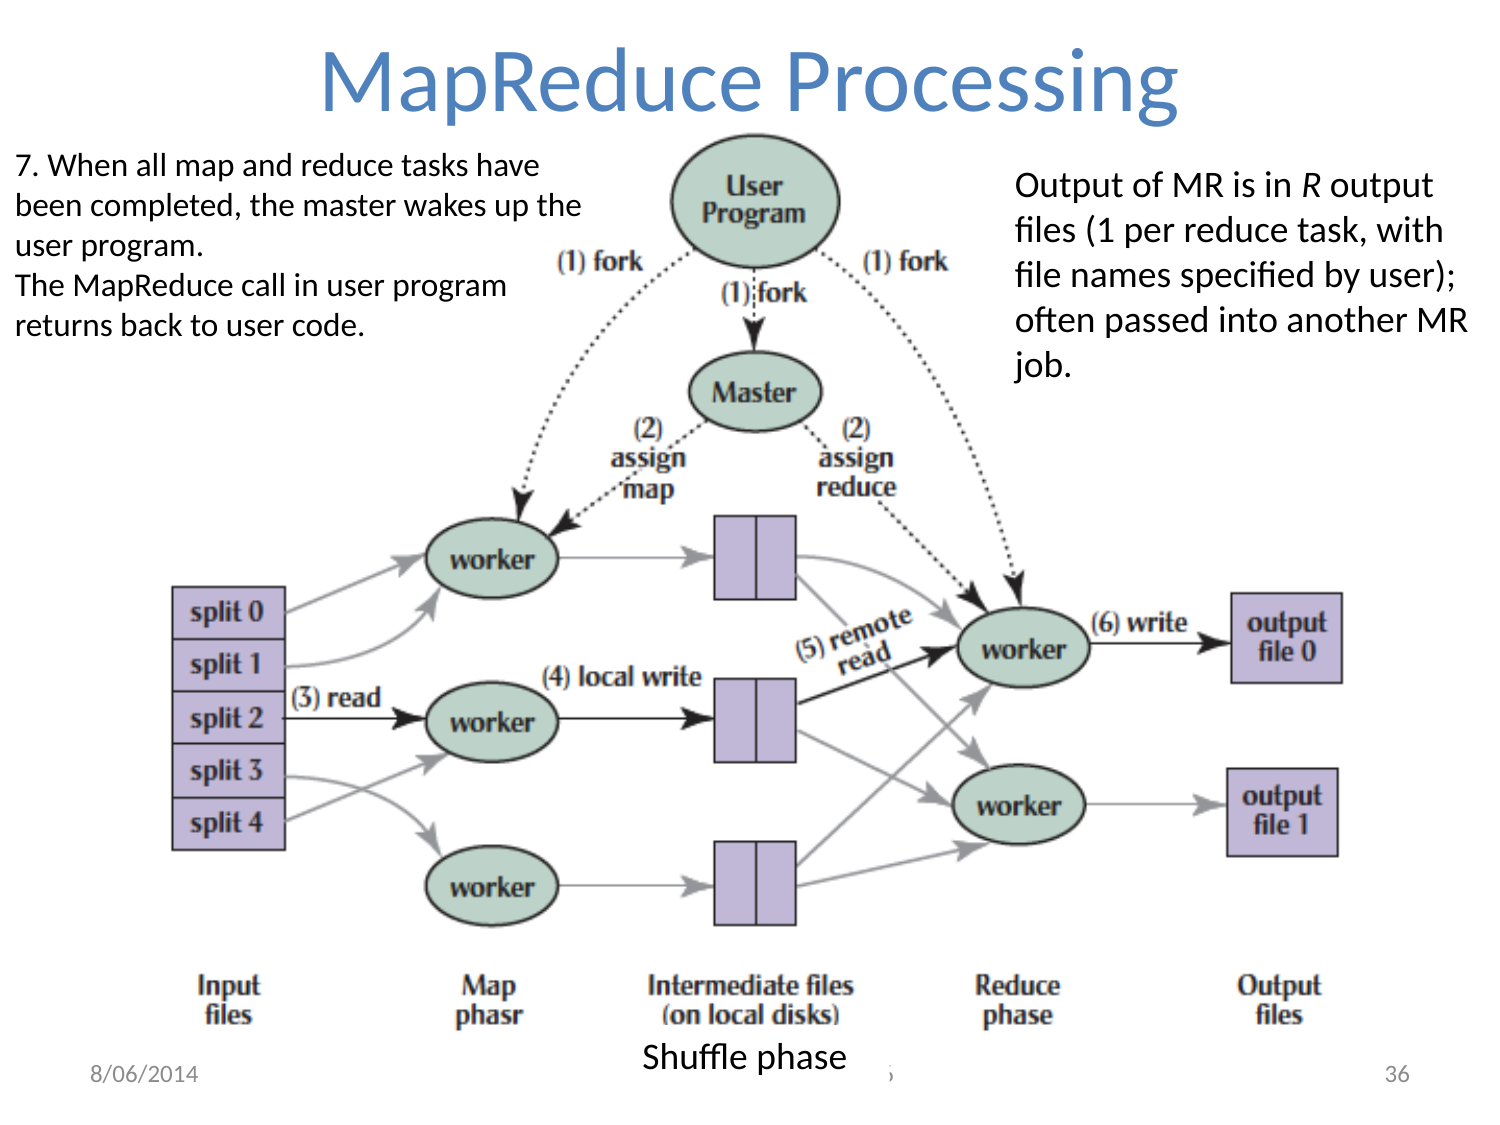

# MapReduce Processing
7. When all map and reduce tasks have been completed, the master wakes up the user program.
The MapReduce call in user program returns back to user code.
Output of MR is in R output files (1 per reduce task, with file names specified by user); often passed into another MR job.
Shuffle phase
8/06/2014
Summer 2014 -- Lecture #26